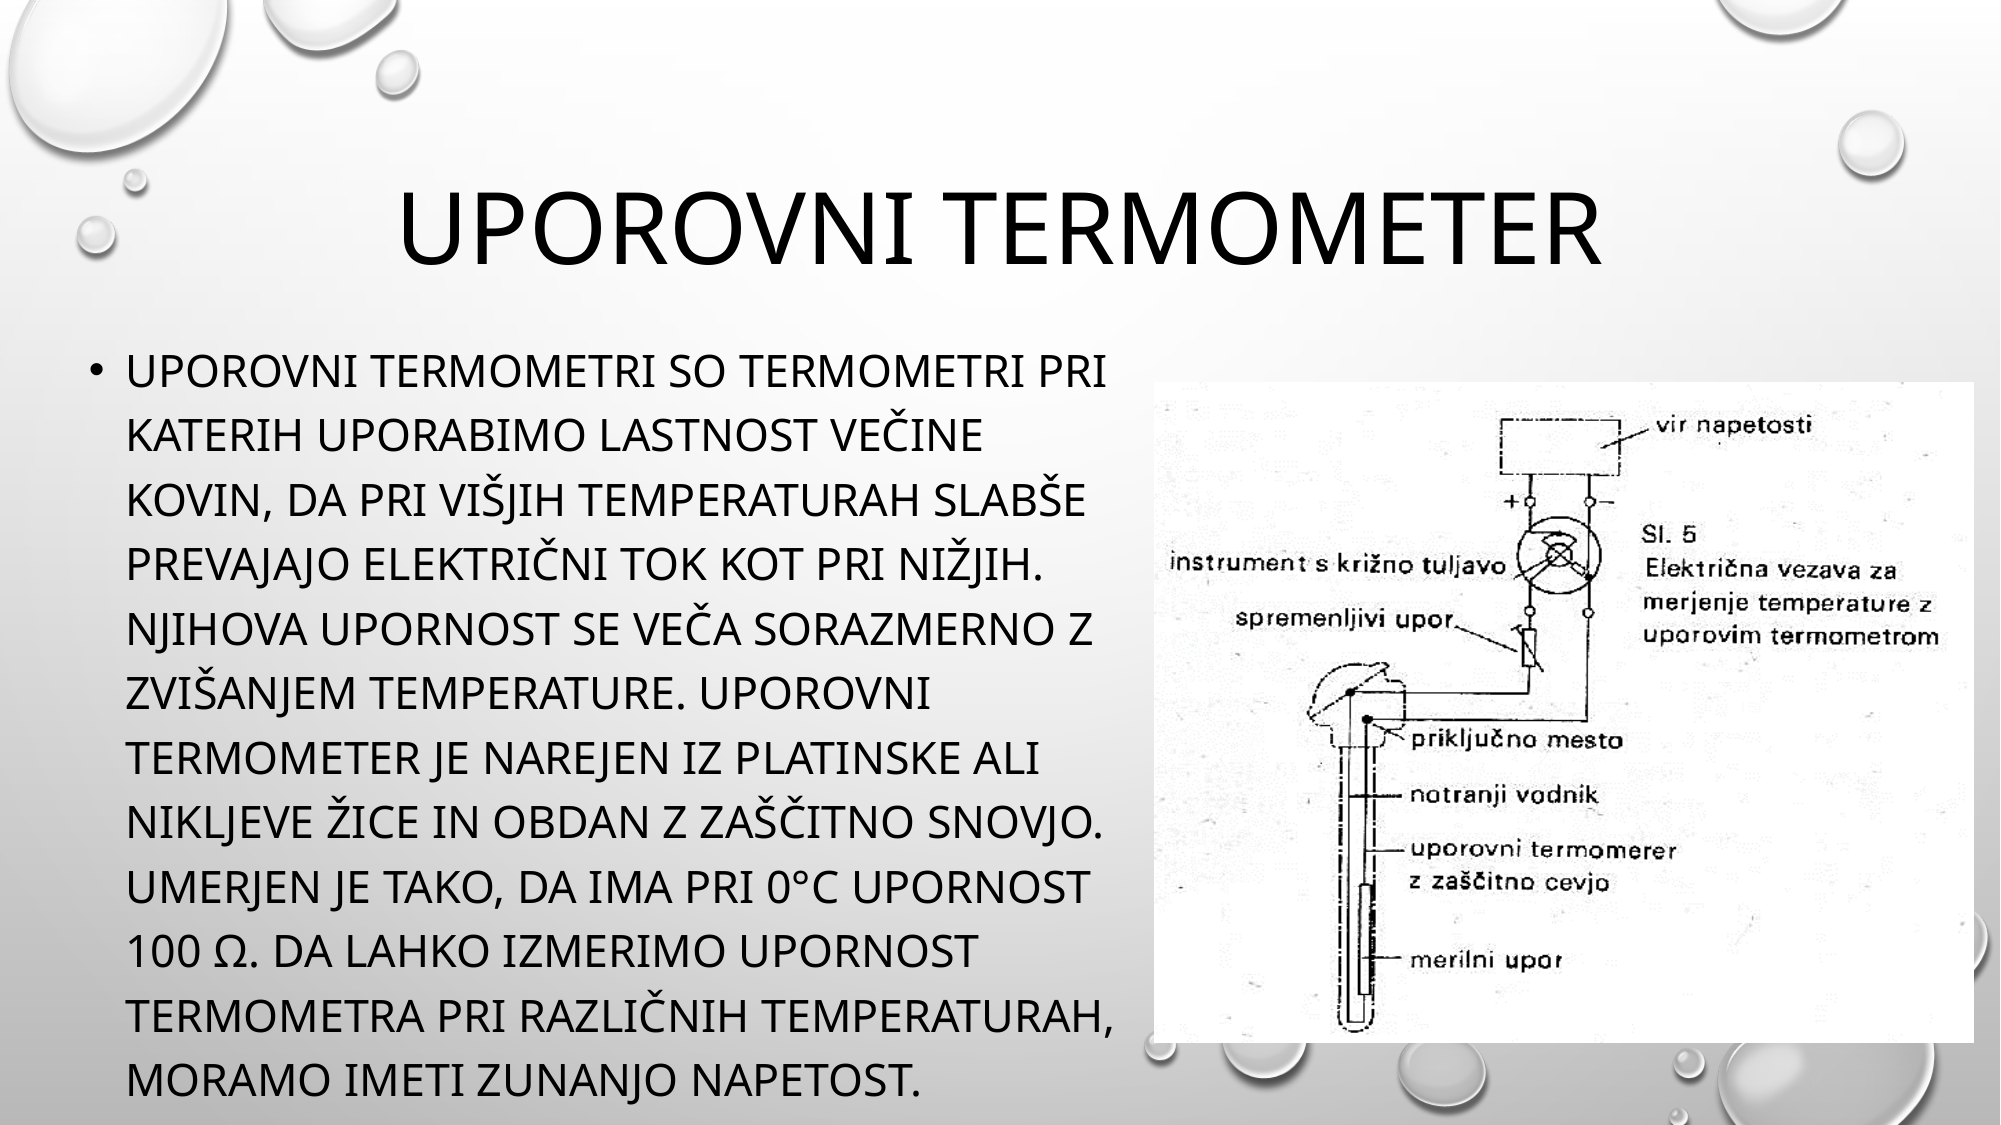

# Uporovni termometer
Uporovni termometri so termometri pri katerih uporabimo lastnost večine kovin, da pri višjih temperaturah slabše prevajajo električni tok kot pri nižjih. Njihova upornost se veča sorazmerno z zvišanjem temperature. Uporovni termometer je narejen iz platinske ali nikljeve žice in obdan z zaščitno snovjo. Umerjen je tako, da ima pri 0°C upornost 100 Ω. Da lahko izmerimo upornost termometra pri različnih temperaturah, moramo imeti zunanjo napetost.